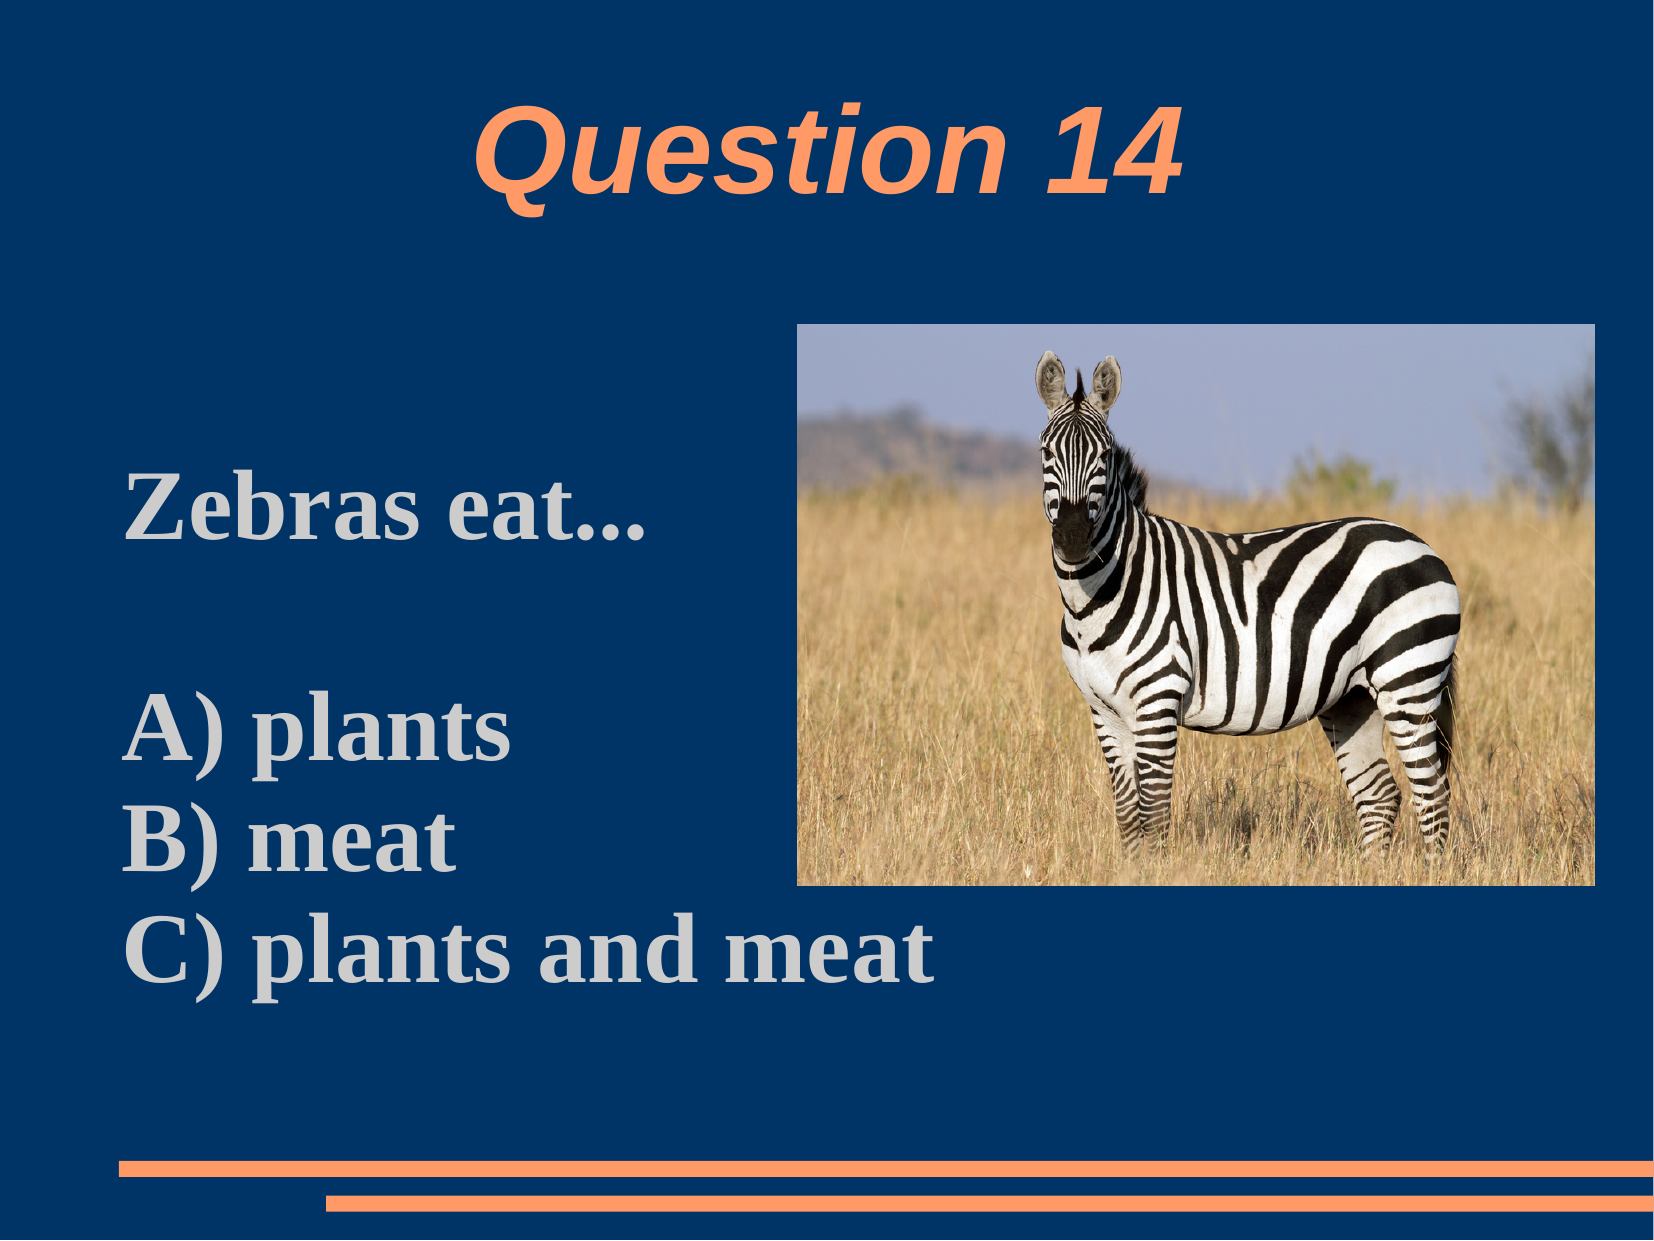

# Question 14
Zebras eat...
A) plants
B) meat
C) plants and meat